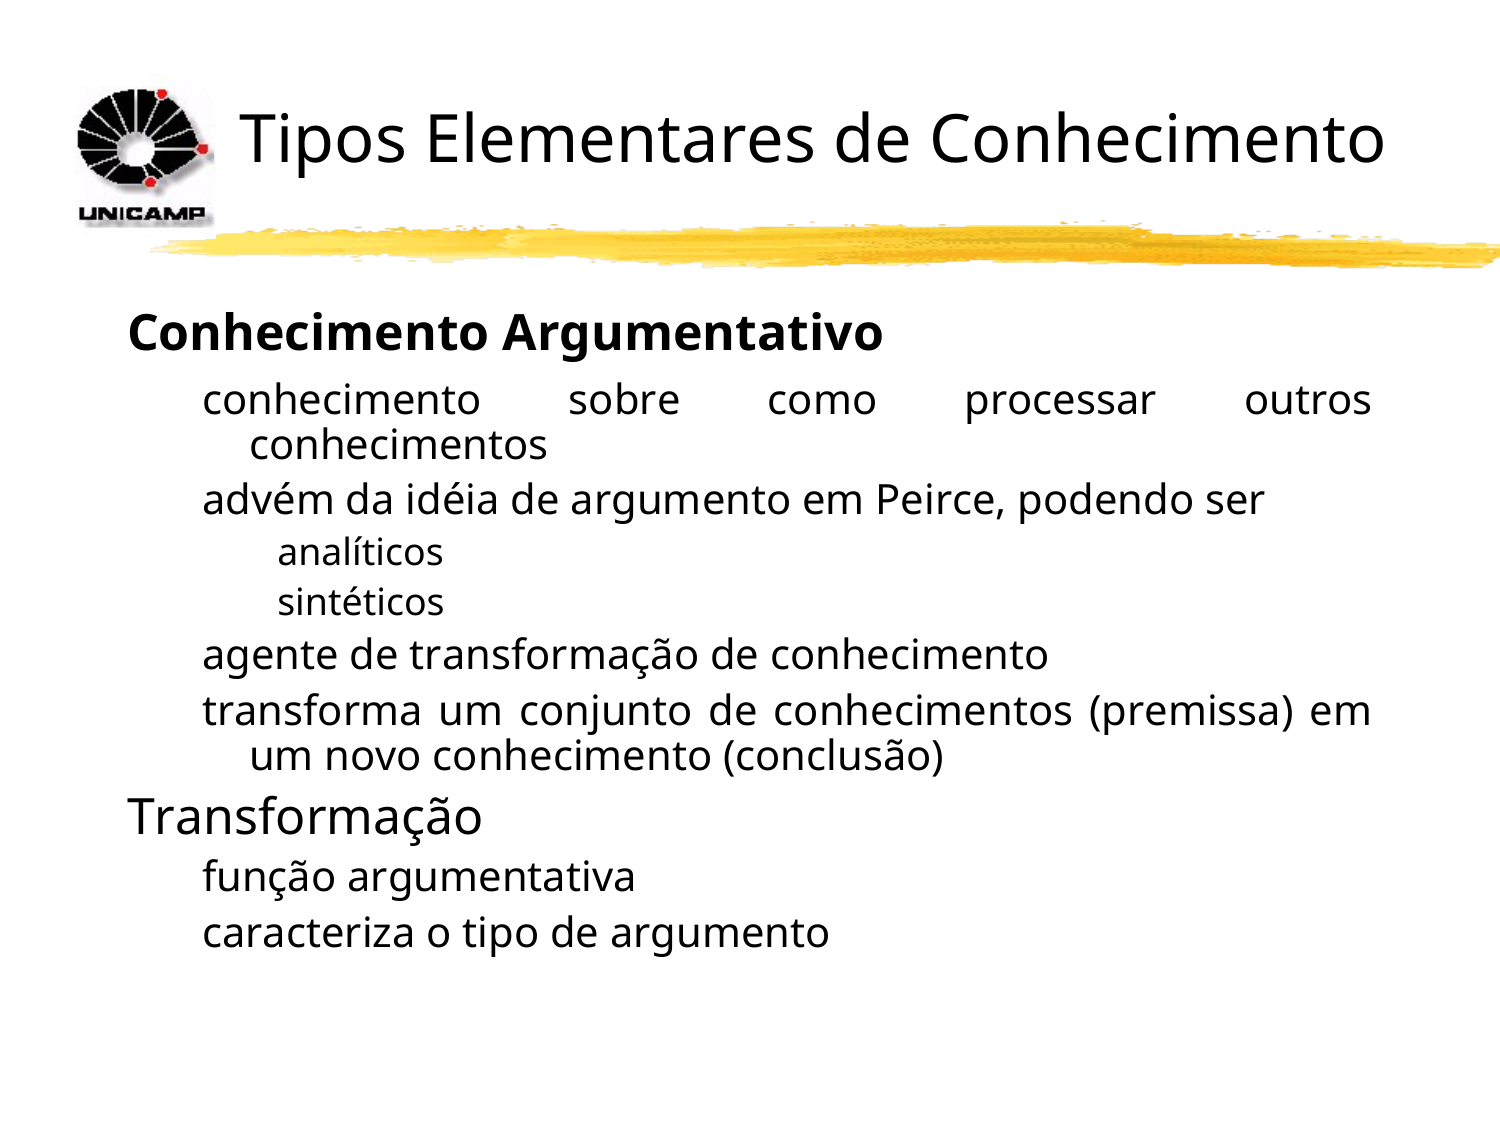

Tipos Elementares de Conhecimento
Conhecimento Argumentativo
conhecimento sobre como processar outros conhecimentos
advém da idéia de argumento em Peirce, podendo ser
analíticos
sintéticos
agente de transformação de conhecimento
transforma um conjunto de conhecimentos (premissa) em um novo conhecimento (conclusão)
Transformação
função argumentativa
caracteriza o tipo de argumento